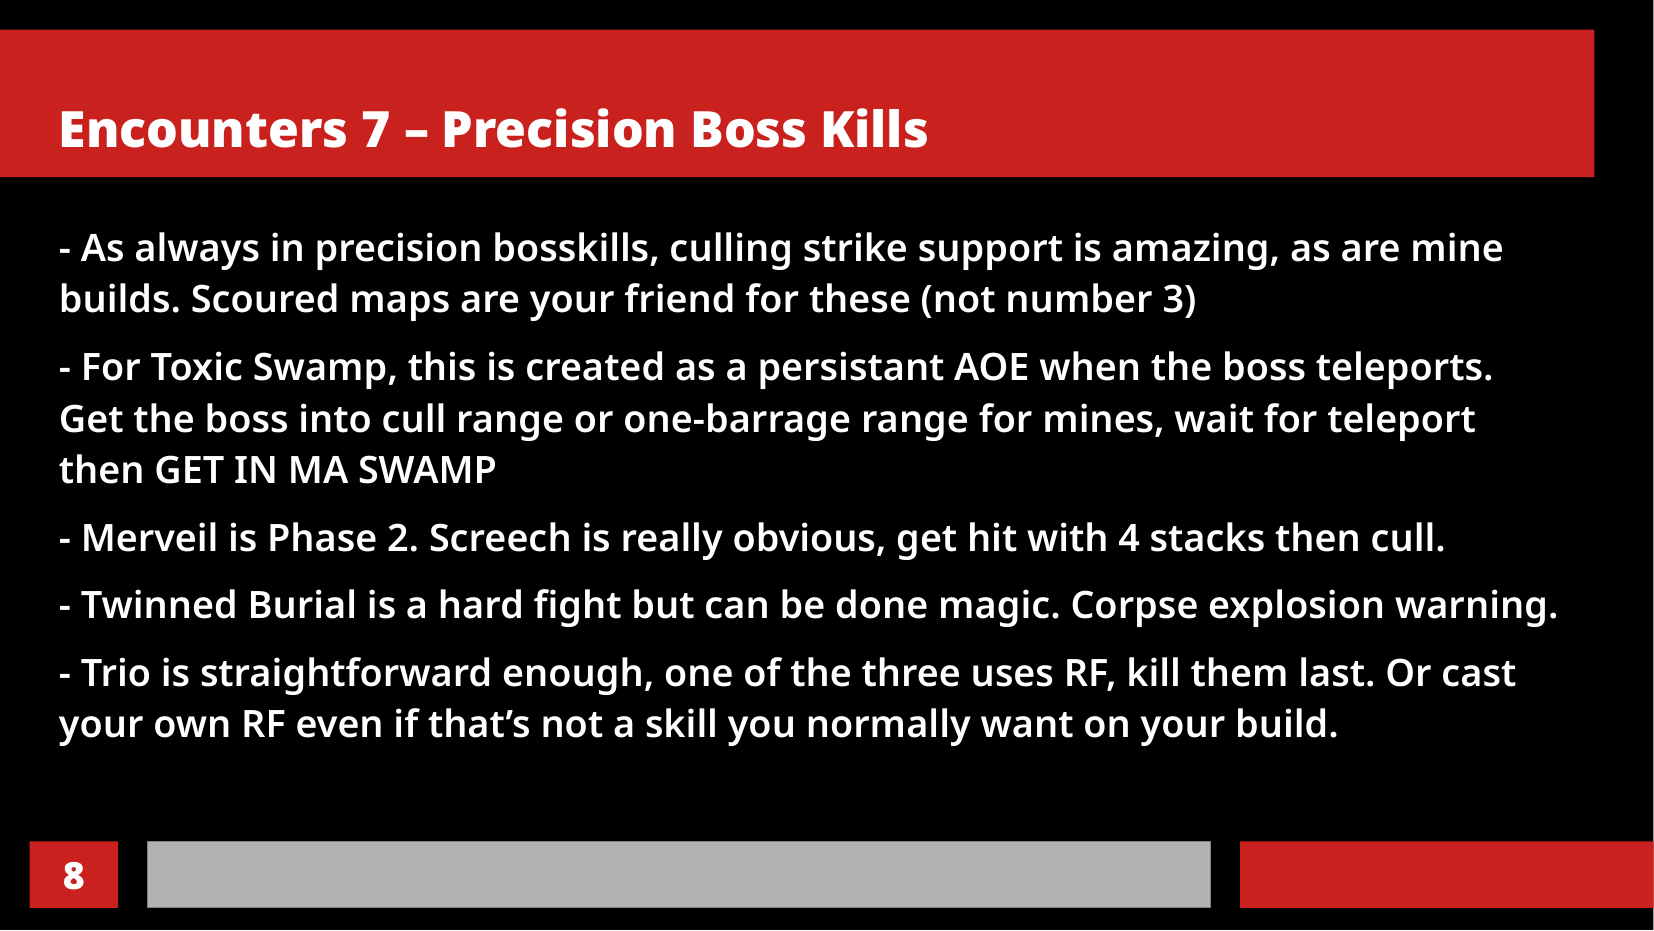

# Encounters 7 – Precision Boss Kills
- As always in precision bosskills, culling strike support is amazing, as are mine builds. Scoured maps are your friend for these (not number 3)
- For Toxic Swamp, this is created as a persistant AOE when the boss teleports. Get the boss into cull range or one-barrage range for mines, wait for teleport then GET IN MA SWAMP
- Merveil is Phase 2. Screech is really obvious, get hit with 4 stacks then cull.
- Twinned Burial is a hard fight but can be done magic. Corpse explosion warning.
- Trio is straightforward enough, one of the three uses RF, kill them last. Or cast your own RF even if that’s not a skill you normally want on your build.
8